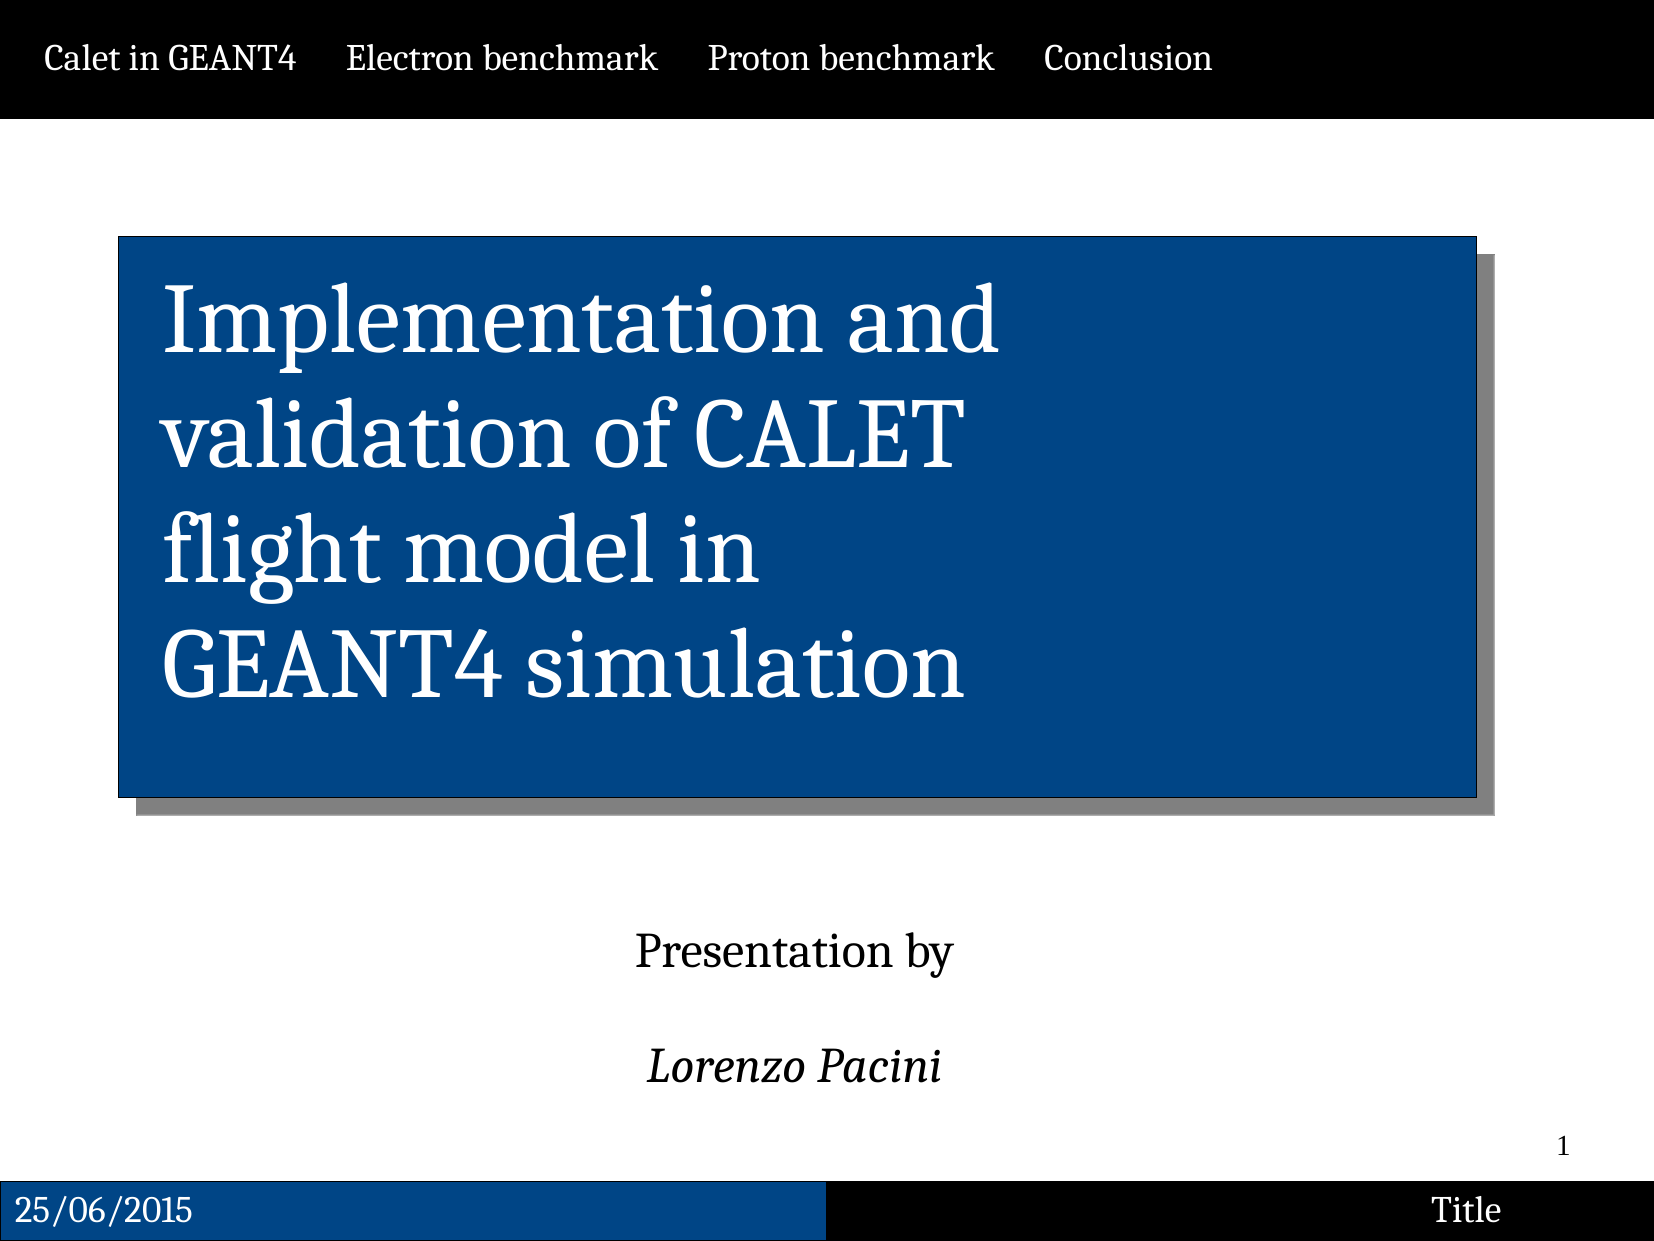

Calet in GEANT4 Electron benchmark Proton benchmark Conclusion
Implementation and
validation of CALET
flight model in
GEANT4 simulation
Presentation by
Lorenzo Pacini
1
25/06/2015
Title